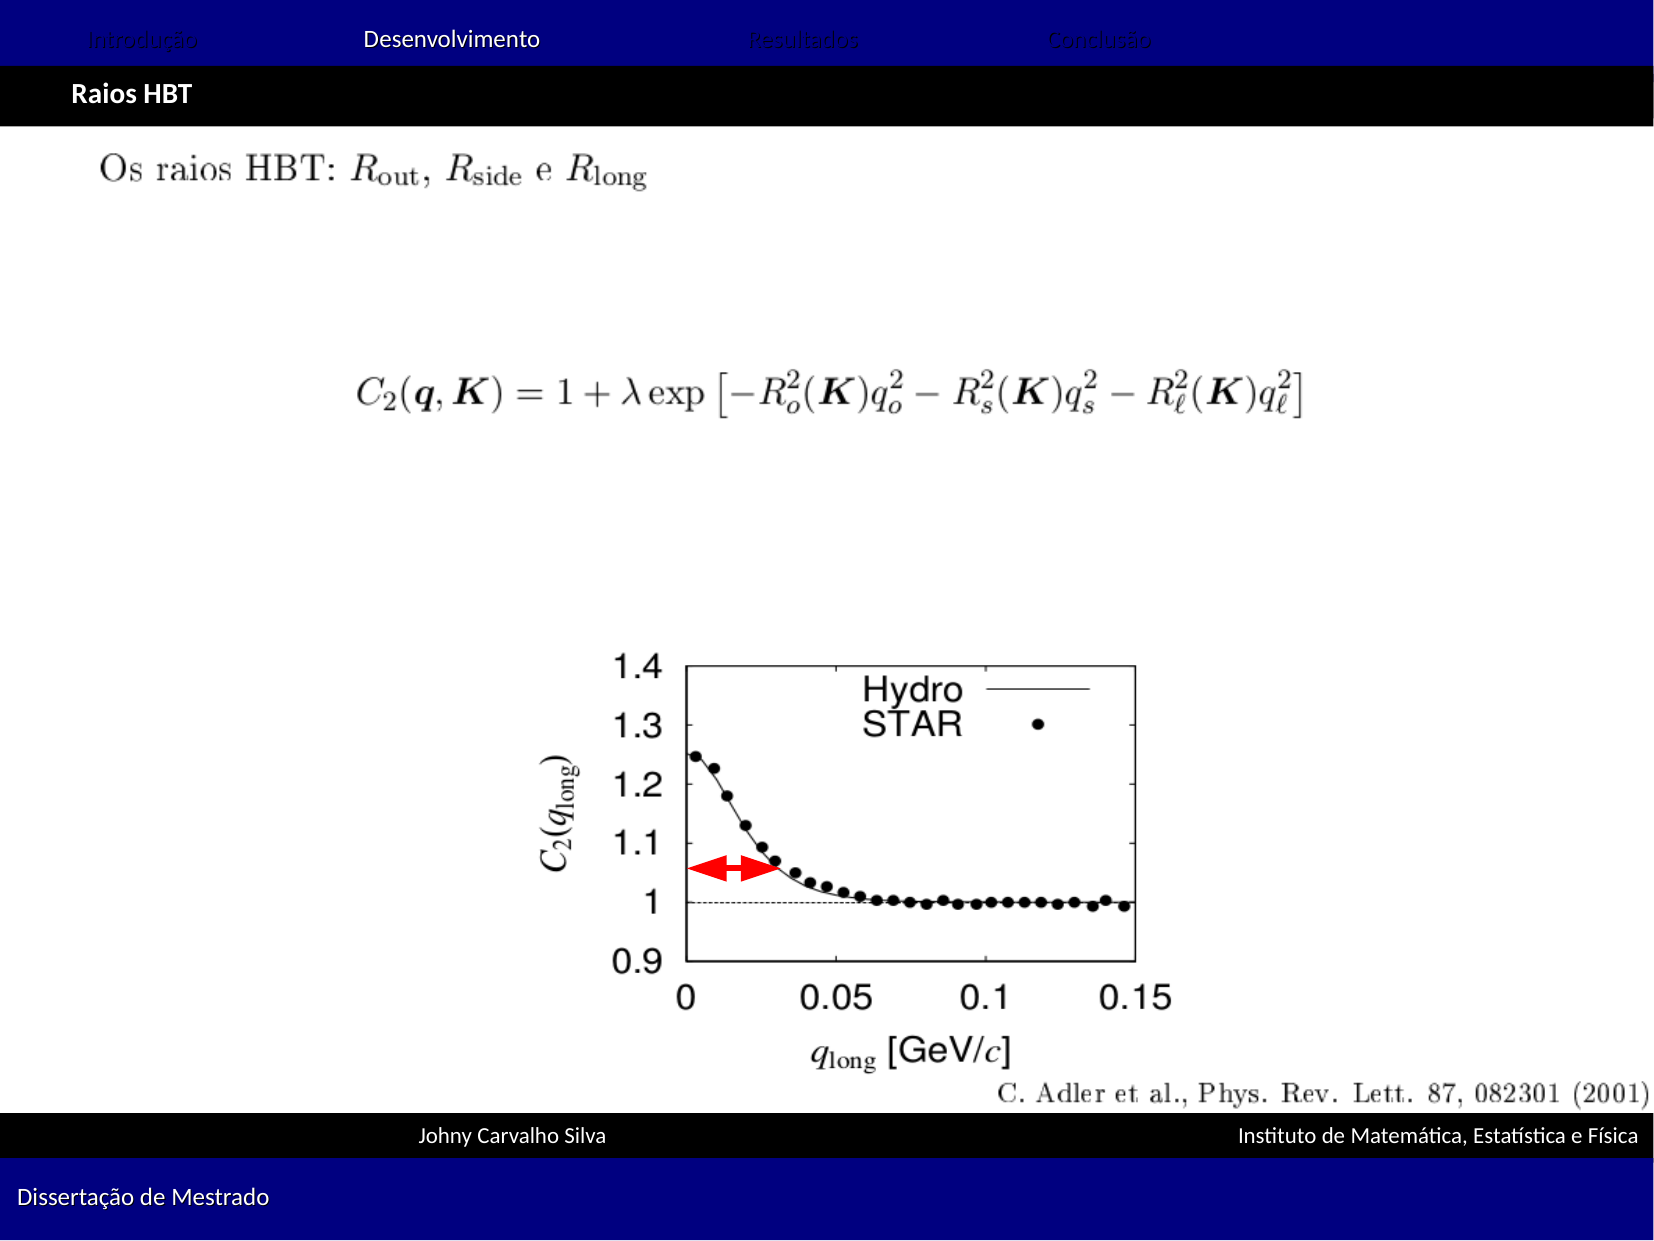

Introdução Desenvolvimento Resultados Conclusão
 Raios HBT
# Johny Carvalho Silva Instituto de Matemática, Estatística e Física
 Dissertação de Mestrado